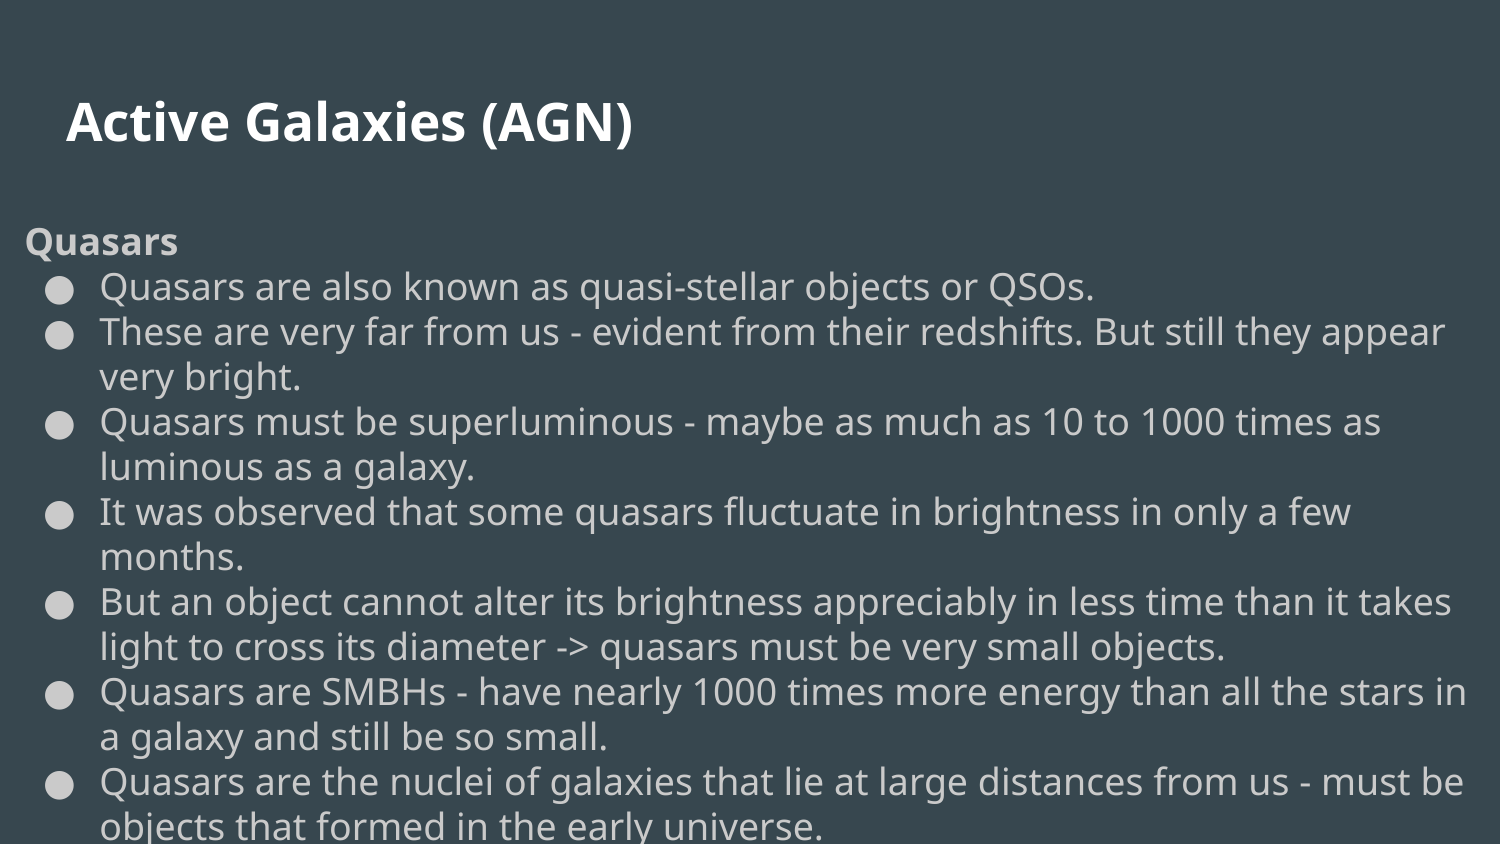

# Active Galaxies (AGN)
Quasars
Quasars are also known as quasi-stellar objects or QSOs.
These are very far from us - evident from their redshifts. But still they appear very bright.
Quasars must be superluminous - maybe as much as 10 to 1000 times as luminous as a galaxy.
It was observed that some quasars fluctuate in brightness in only a few months.
But an object cannot alter its brightness appreciably in less time than it takes light to cross its diameter -> quasars must be very small objects.
Quasars are SMBHs - have nearly 1000 times more energy than all the stars in a galaxy and still be so small.
Quasars are the nuclei of galaxies that lie at large distances from us - must be objects that formed in the early universe.